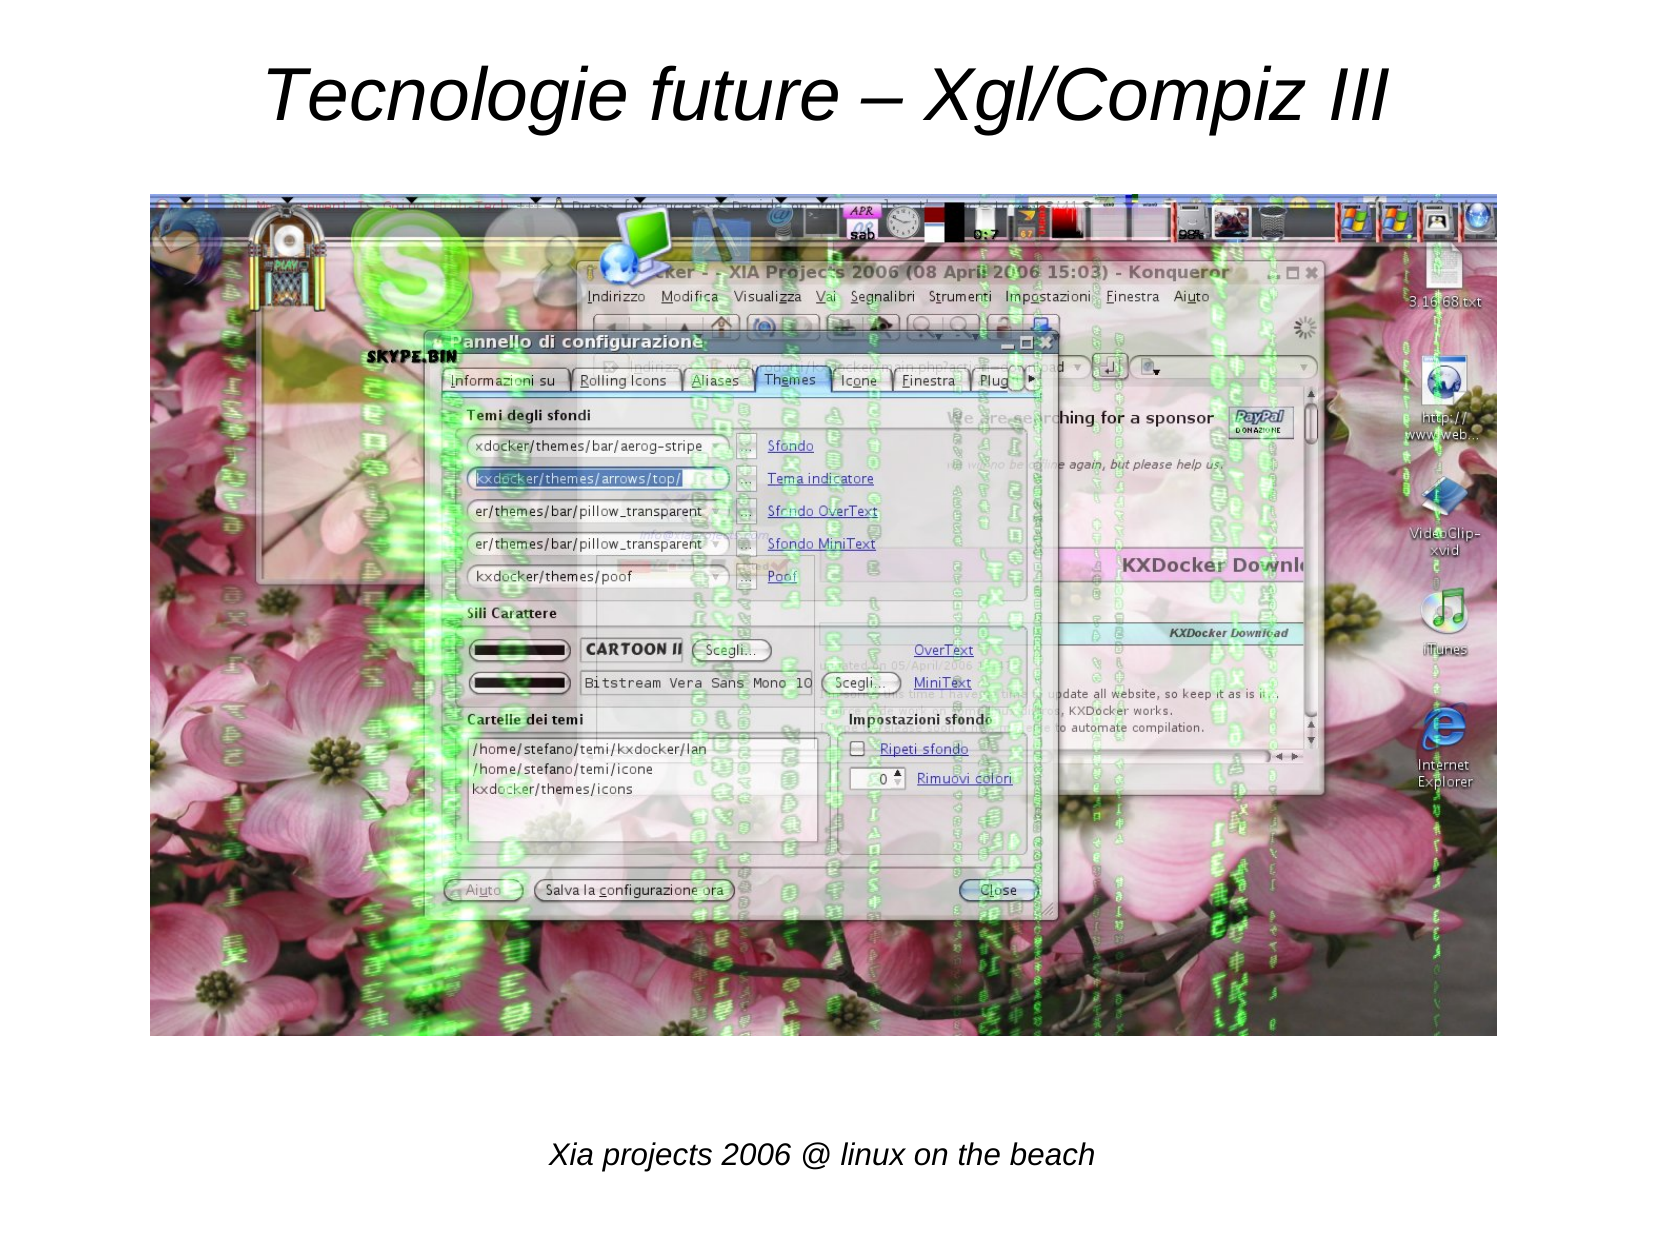

# Tecnologie future – Xgl/Compiz III
Xia projects 2006 @ linux on the beach